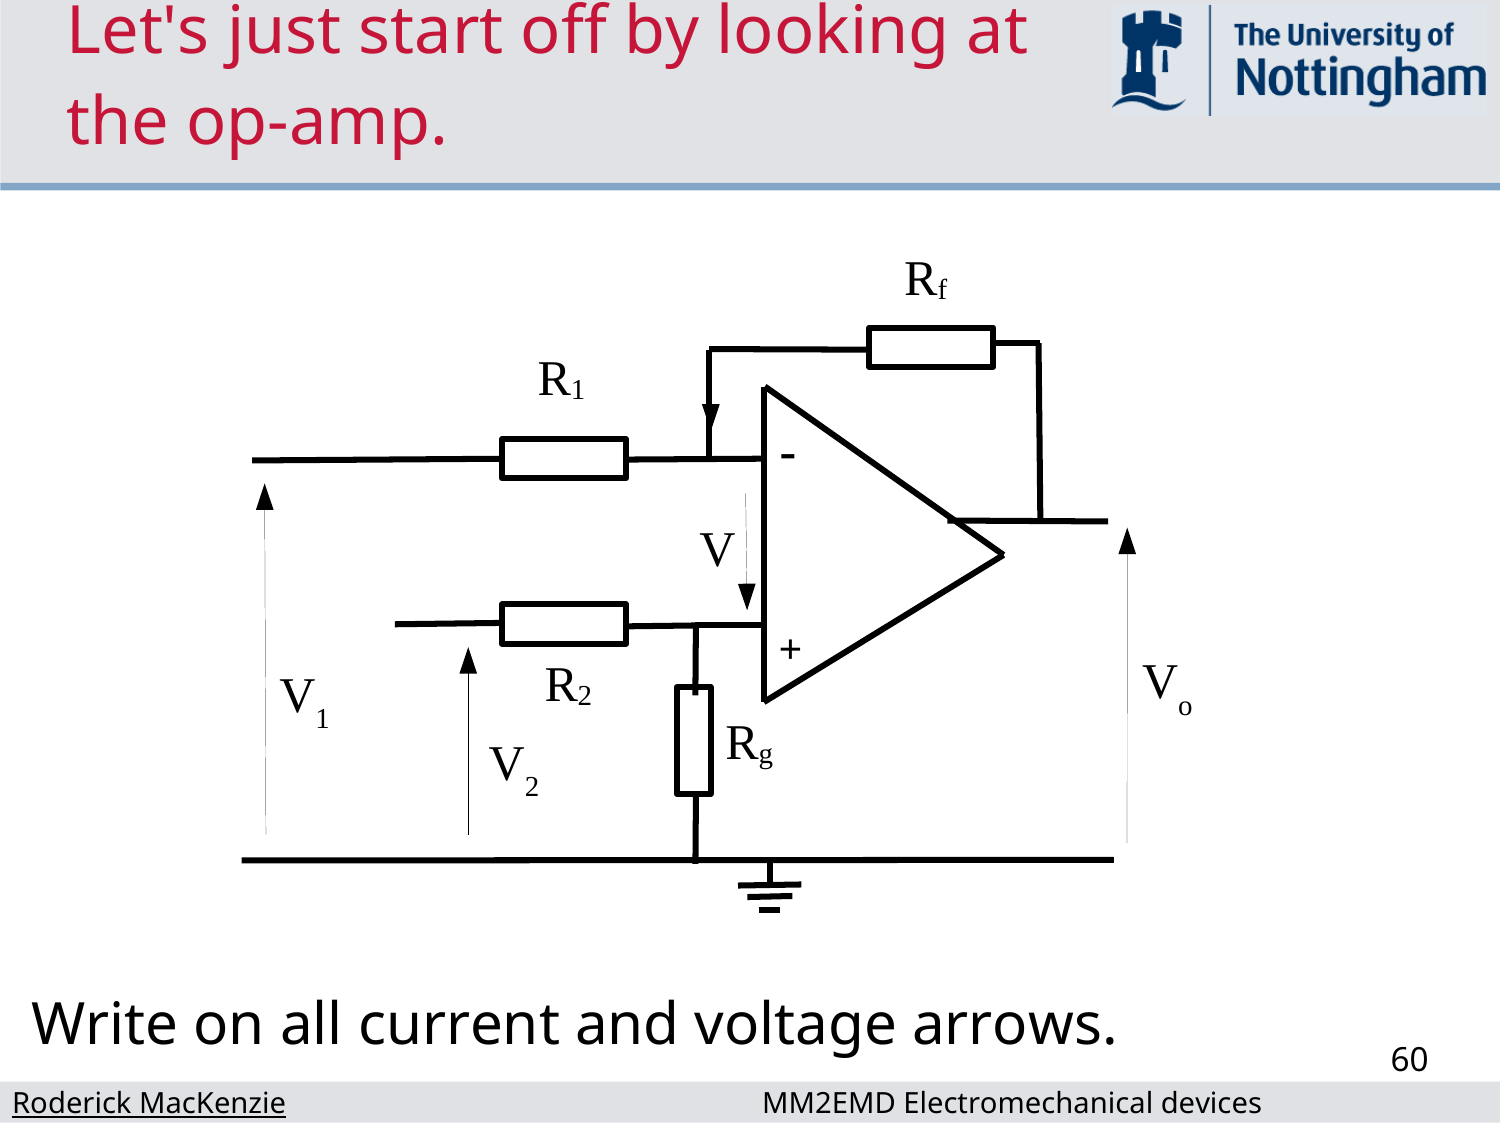

# Let's just start off by looking at the op-amp.
Rf
R1
-
V
+
Vo
R2
V1
Rg
V2
Write on all current and voltage arrows.